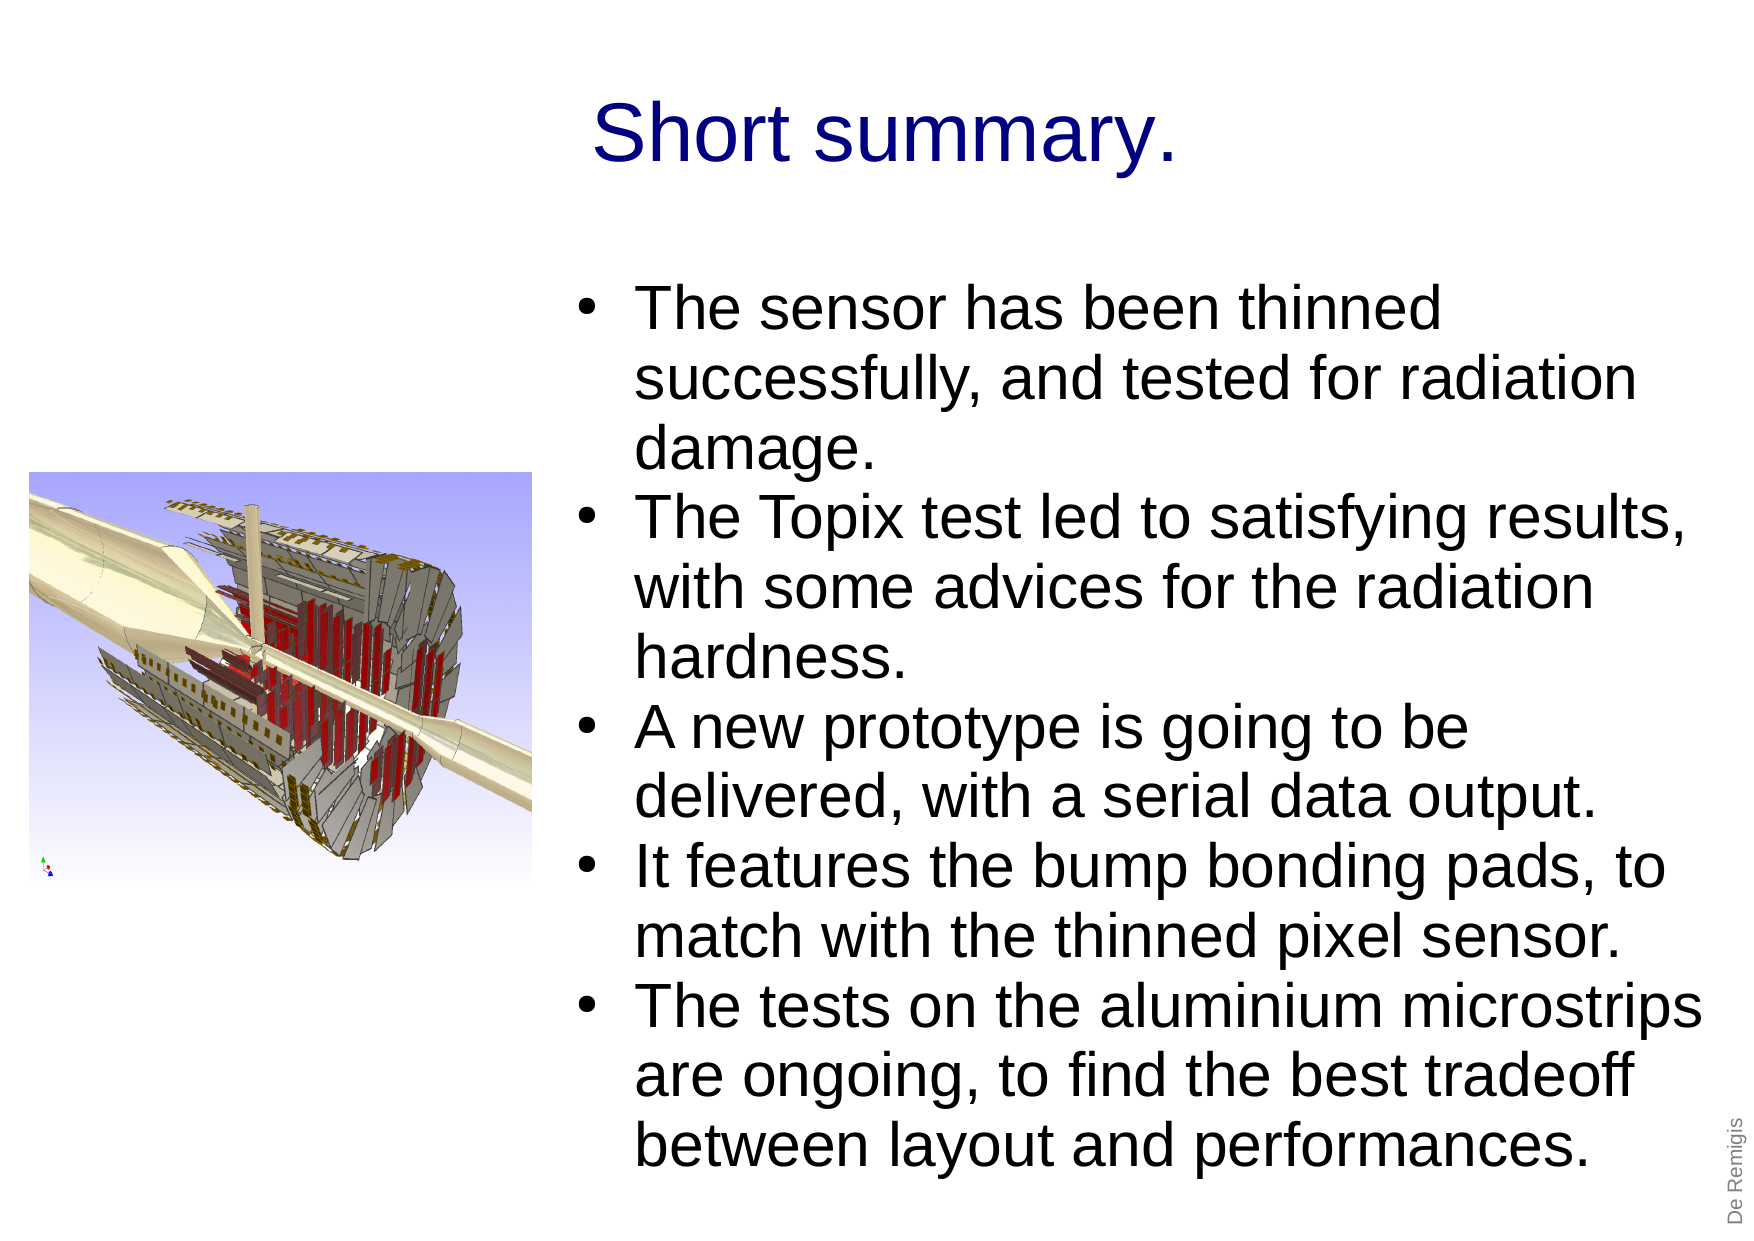

# Short summary.
The sensor has been thinned successfully, and tested for radiation damage.
The Topix test led to satisfying results, with some advices for the radiation hardness.
A new prototype is going to be delivered, with a serial data output.
It features the bump bonding pads, to match with the thinned pixel sensor.
The tests on the aluminium microstrips are ongoing, to find the best tradeoff between layout and performances.